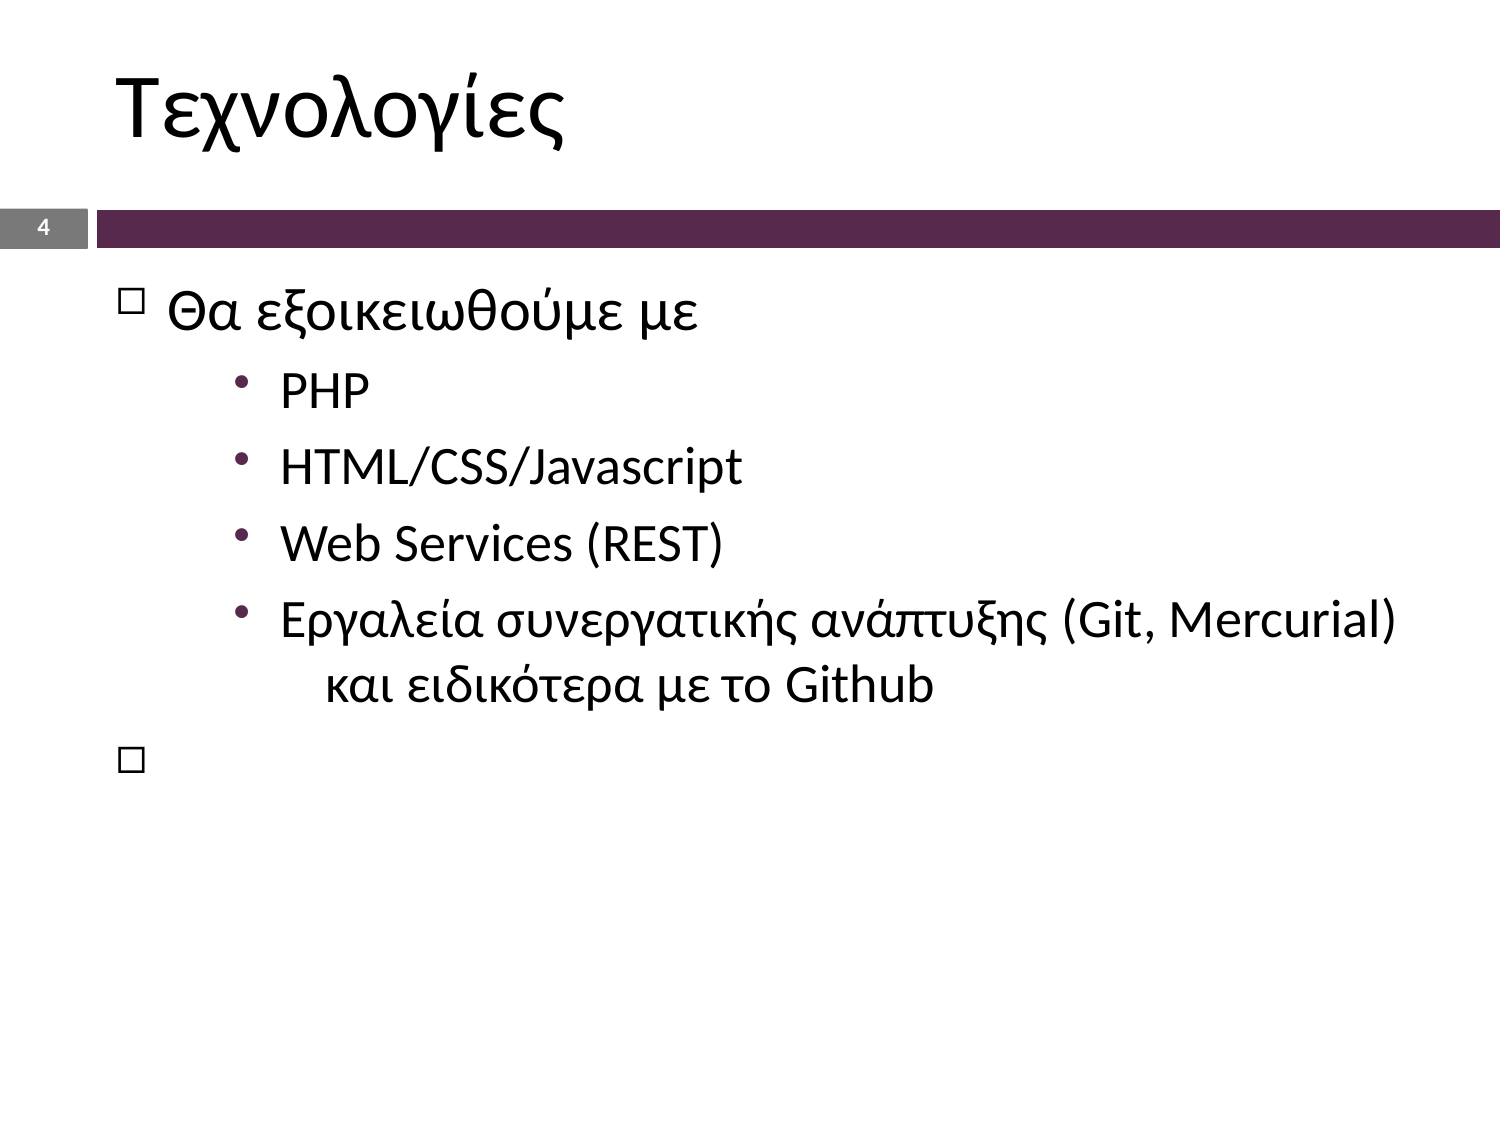

# Τεχνολογίες
Θα εξοικειωθούμε με
PHP
HTML/CSS/Javascript
Web Services (REST)
Εργαλεία συνεργατικής ανάπτυξης (Git, Mercurial) και ειδικότερα με το Github